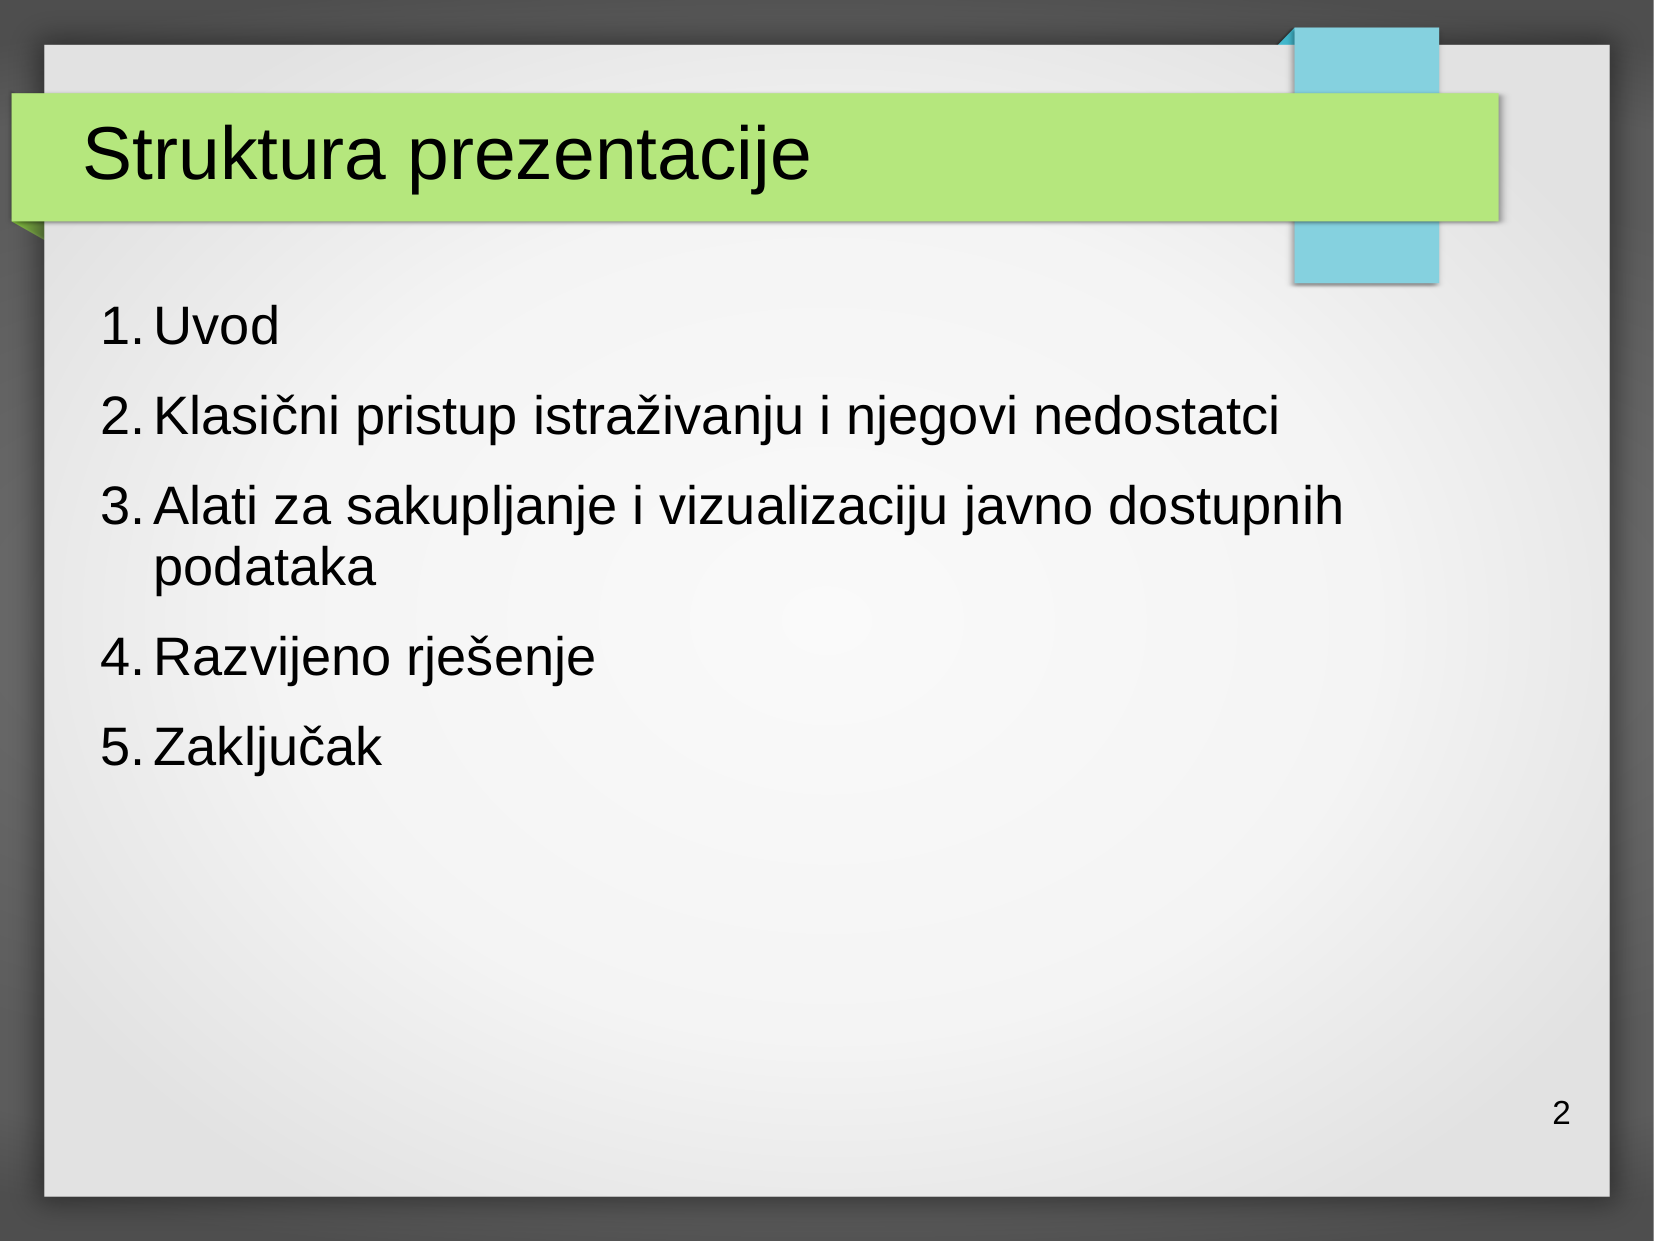

# Struktura prezentacije
Uvod
Klasični pristup istraživanju i njegovi nedostatci
Alati za sakupljanje i vizualizaciju javno dostupnih podataka
Razvijeno rješenje
Zaključak
2